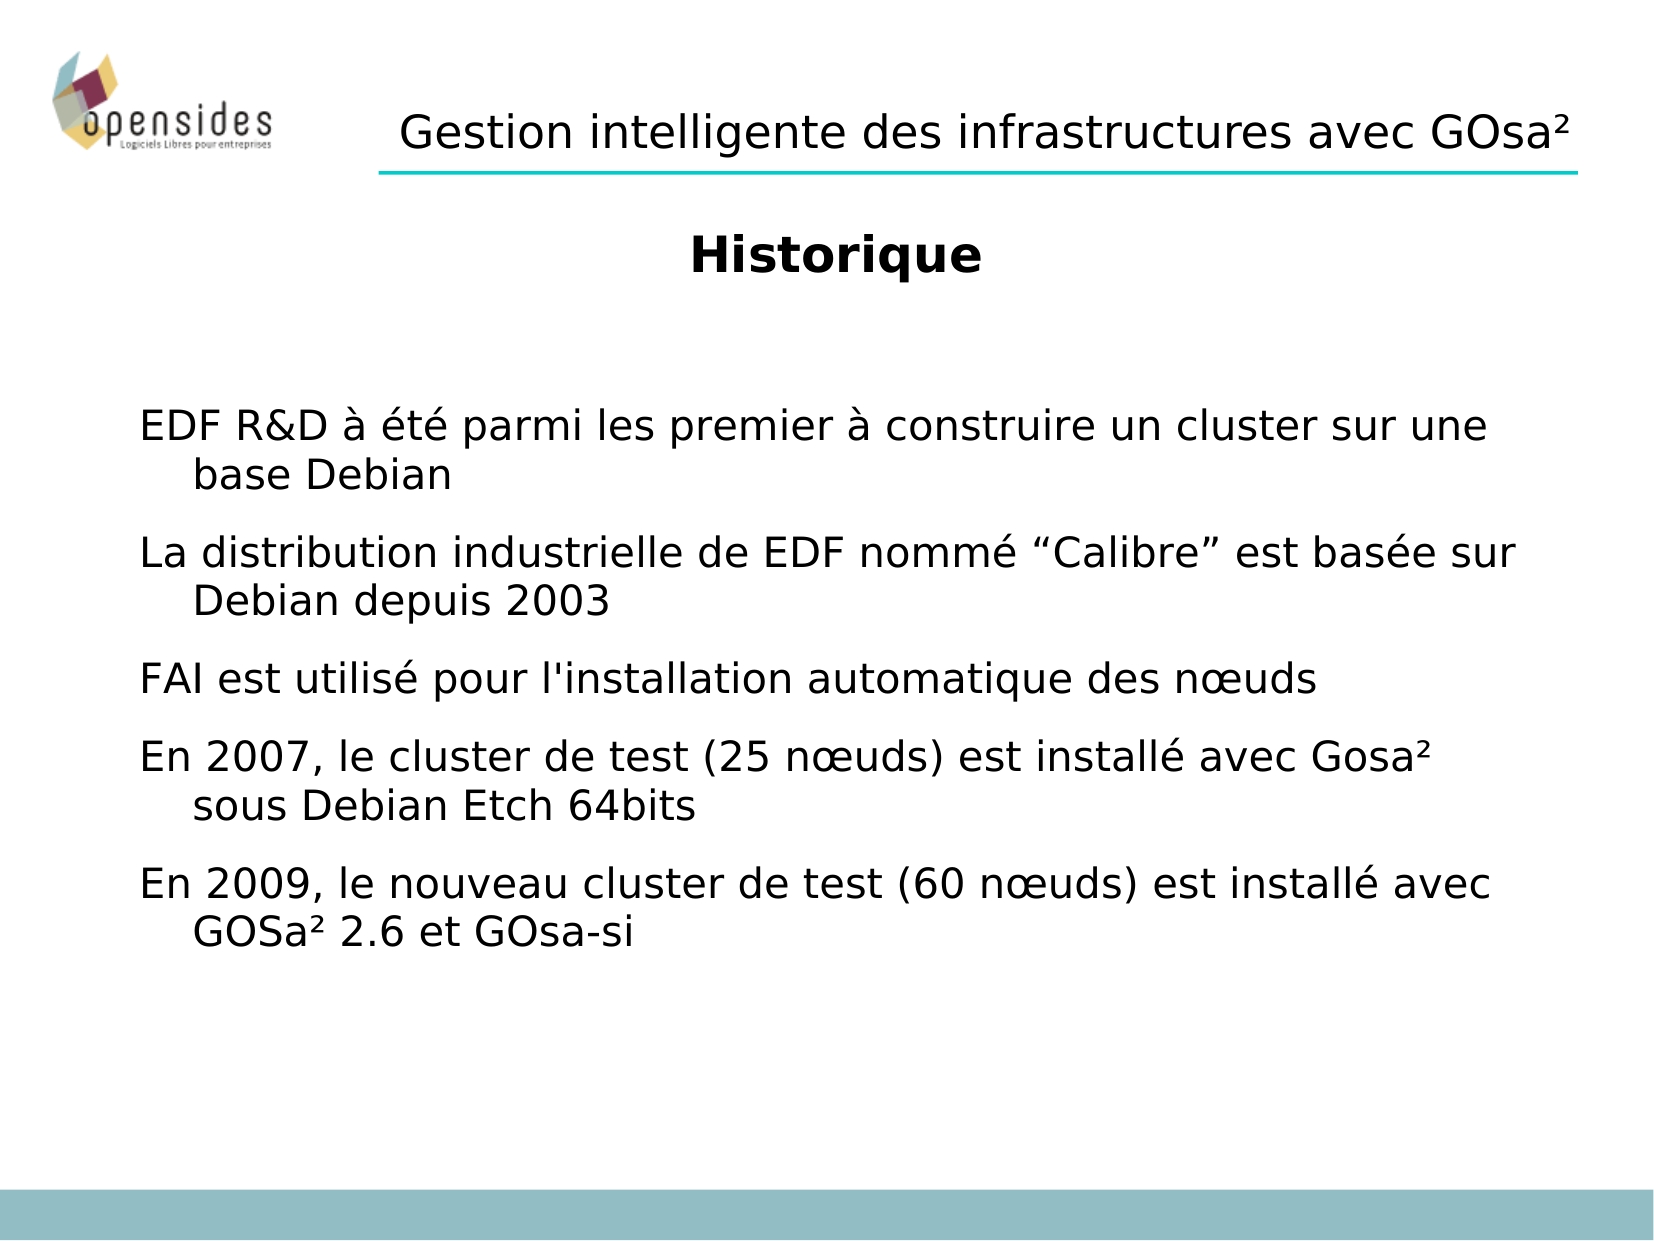

Gestion intelligente des infrastructures avec GOsa²
# Historique
EDF R&D à été parmi les premier à construire un cluster sur une base Debian
La distribution industrielle de EDF nommé “Calibre” est basée sur Debian depuis 2003
FAI est utilisé pour l'installation automatique des nœuds
En 2007, le cluster de test (25 nœuds) est installé avec Gosa² sous Debian Etch 64bits
En 2009, le nouveau cluster de test (60 nœuds) est installé avec GOSa² 2.6 et GOsa-si